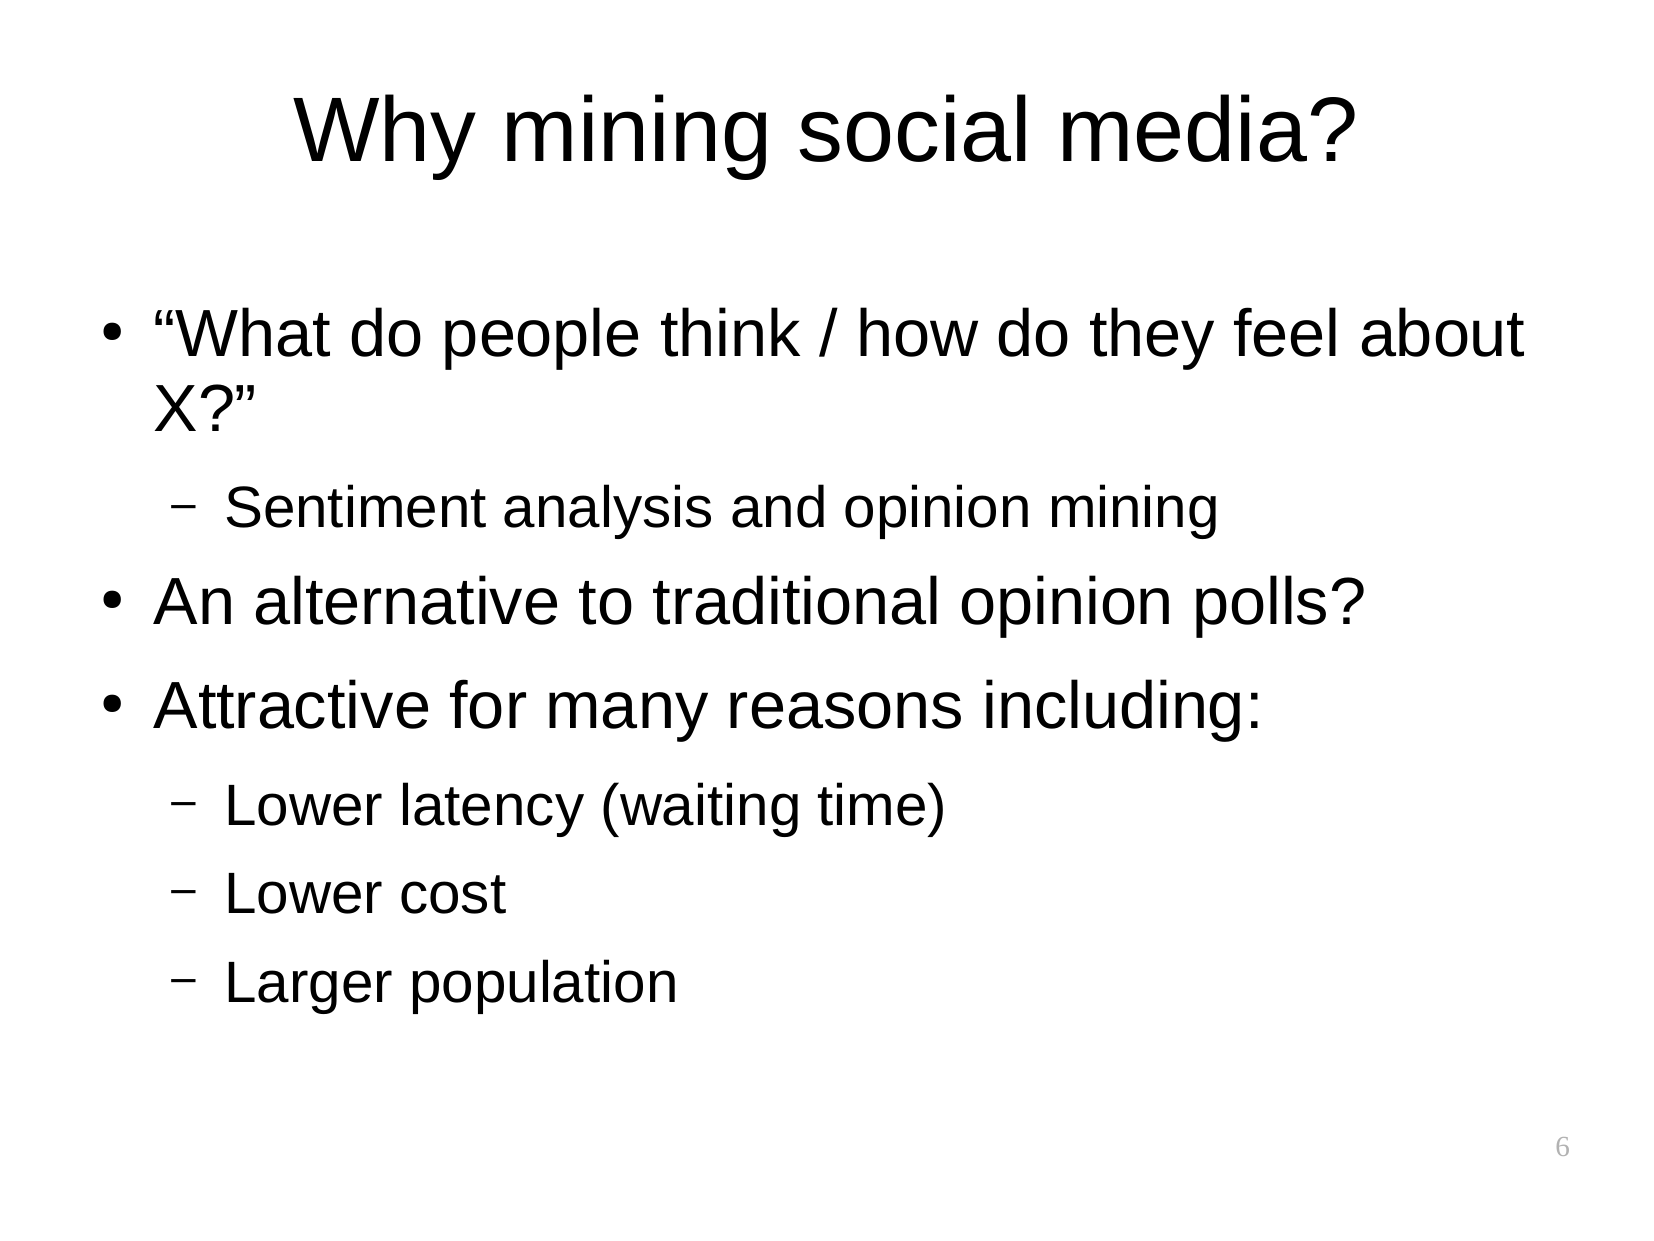

# Why mining social media?
“What do people think / how do they feel about X?”
Sentiment analysis and opinion mining
An alternative to traditional opinion polls?
Attractive for many reasons including:
Lower latency (waiting time)
Lower cost
Larger population
6